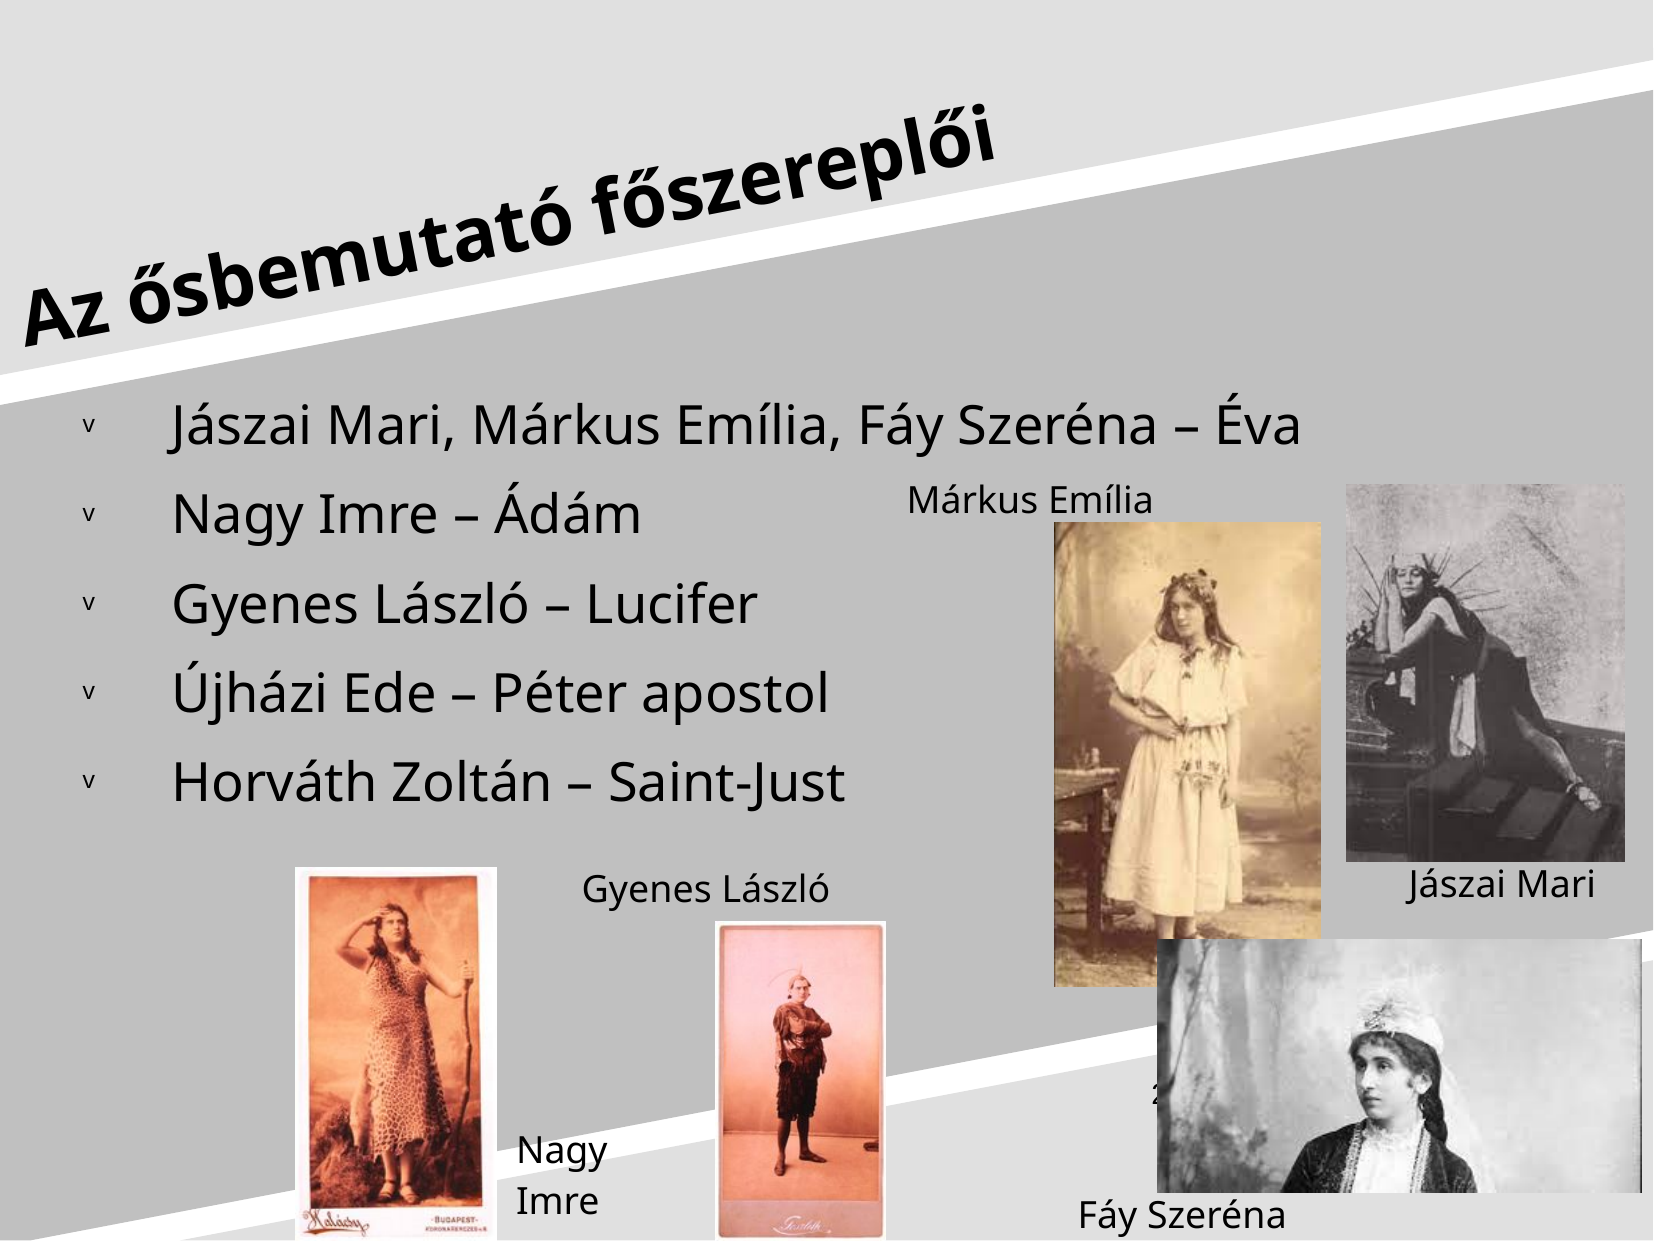

# Az ősbemutató főszereplői
 Jászai Mari, Márkus Emília, Fáy Szeréna – Éva
 Nagy Imre – Ádám
 Gyenes László – Lucifer
 Újházi Ede – Péter apostol
 Horváth Zoltán – Saint-Just
Márkus Emília
Jászai Mari
Gyenes László
Nagy
Imre
Fáy Szeréna